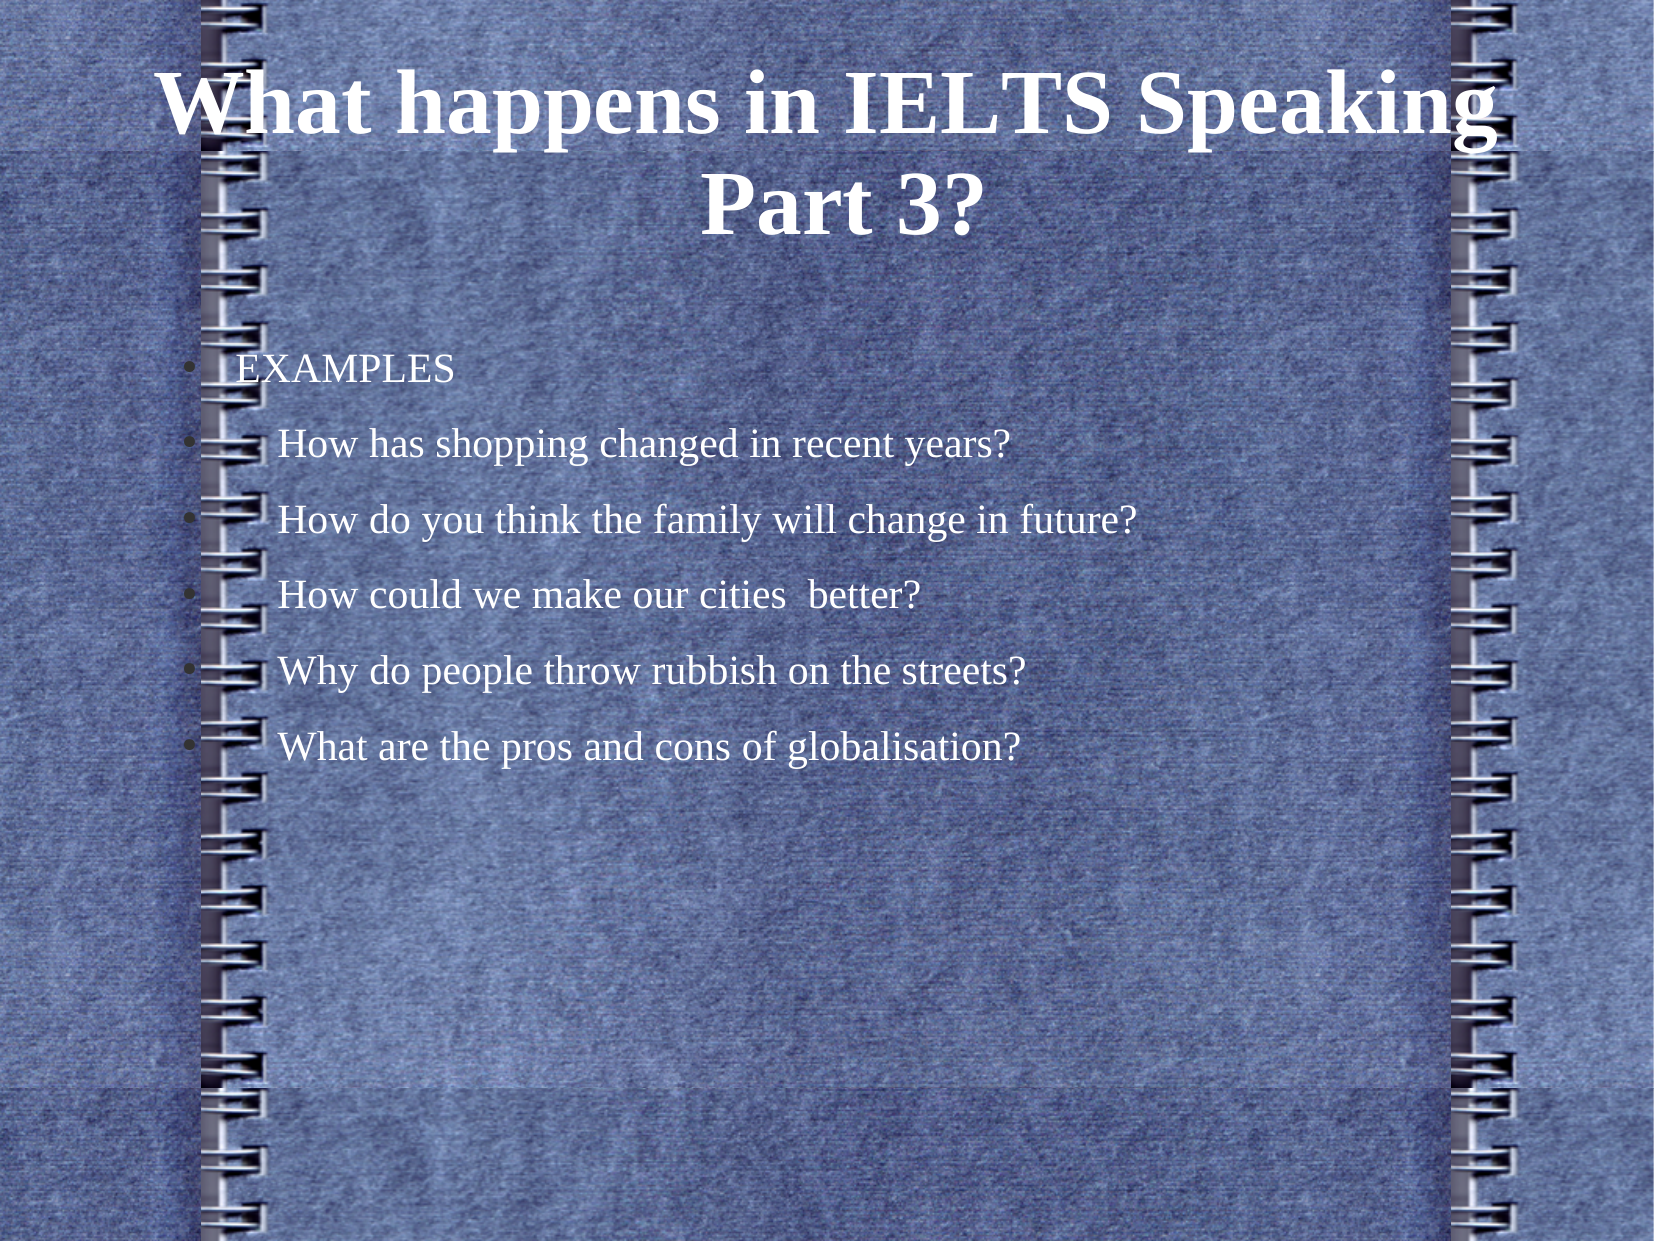

# What happens in IELTS Speaking Part 3?
EXAMPLES
 How has shopping changed in recent years?
 How do you think the family will change in future?
 How could we make our cities better?
 Why do people throw rubbish on the streets?
 What are the pros and cons of globalisation?